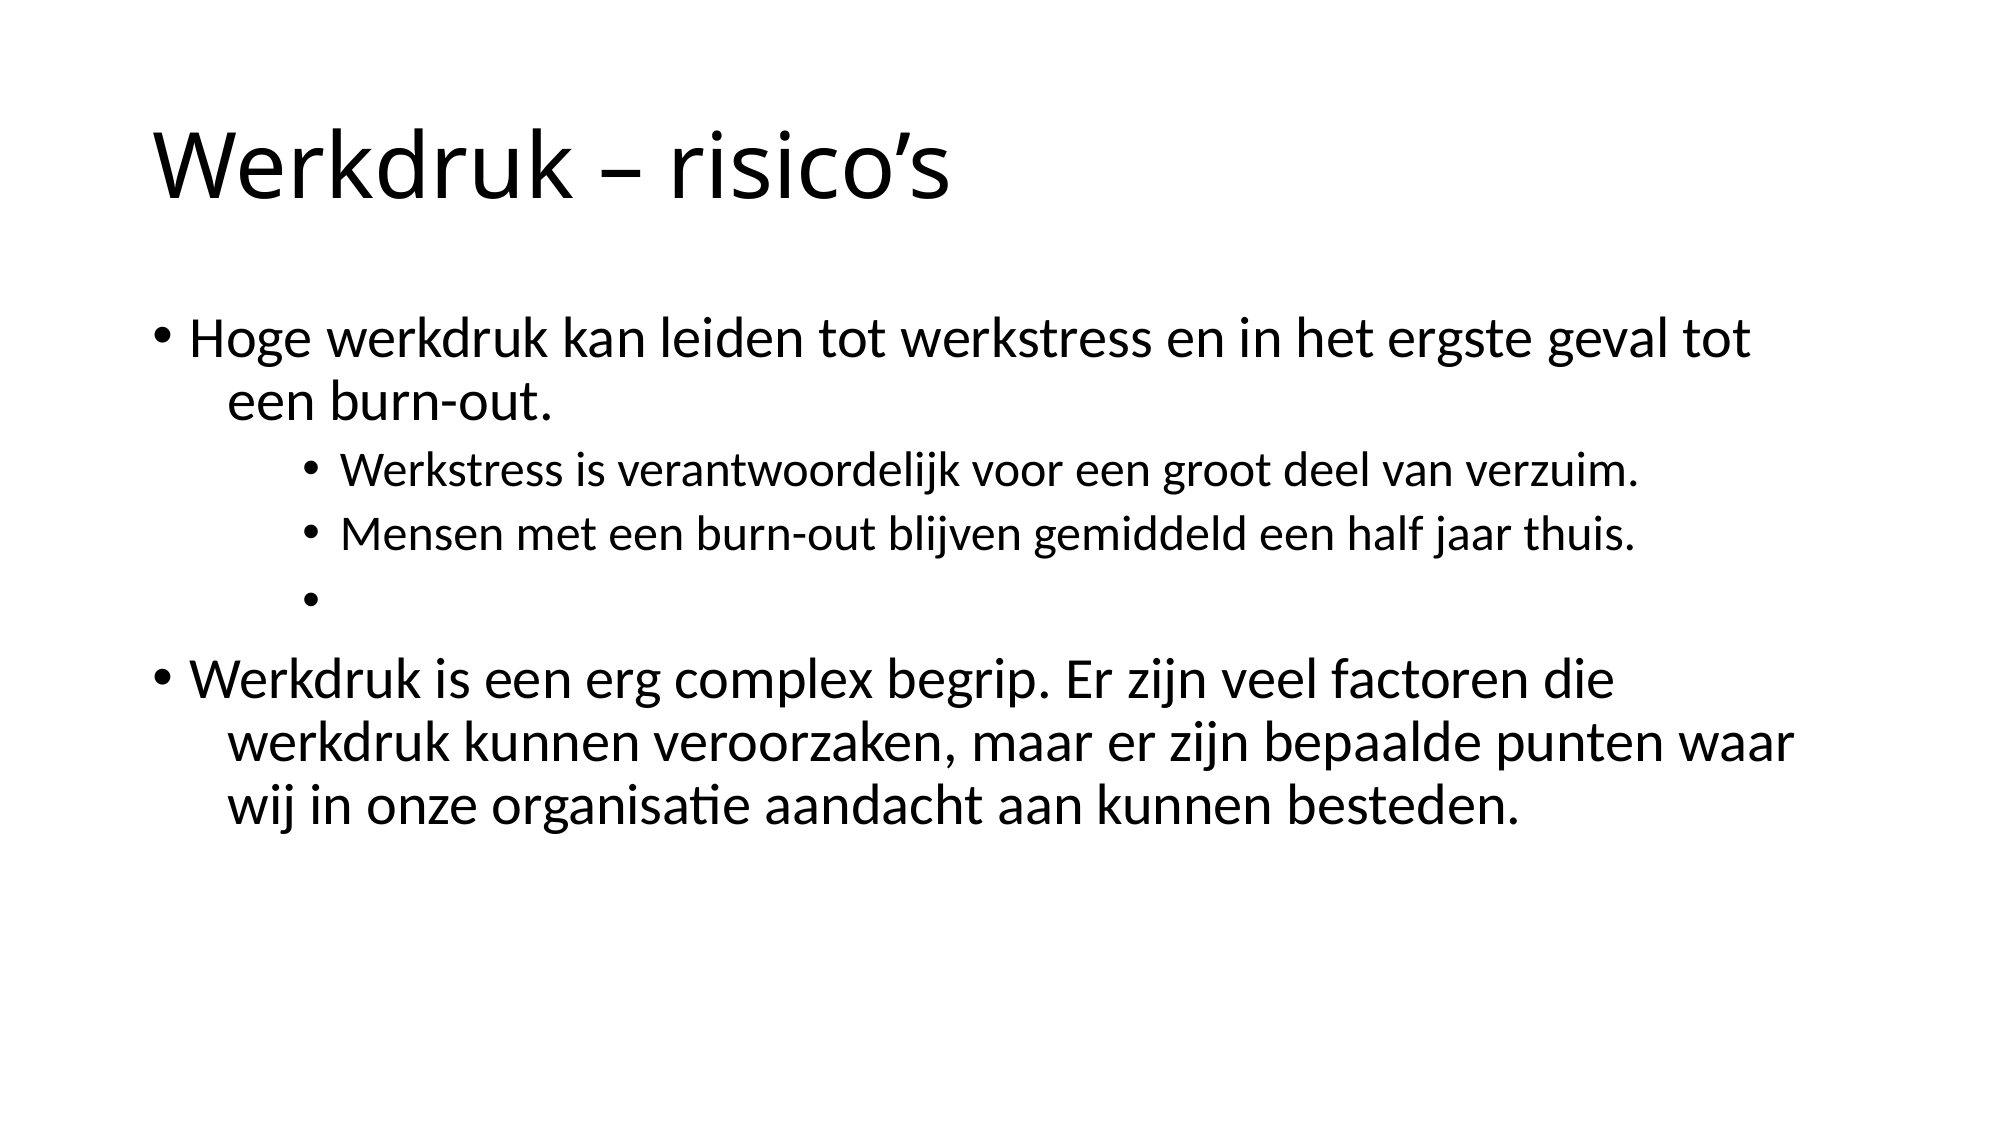

# Werkdruk – risico’s
Hoge werkdruk kan leiden tot werkstress en in het ergste geval tot een burn-out.
Werkstress is verantwoordelijk voor een groot deel van verzuim.
Mensen met een burn-out blijven gemiddeld een half jaar thuis.
Werkdruk is een erg complex begrip. Er zijn veel factoren die werkdruk kunnen veroorzaken, maar er zijn bepaalde punten waar wij in onze organisatie aandacht aan kunnen besteden.